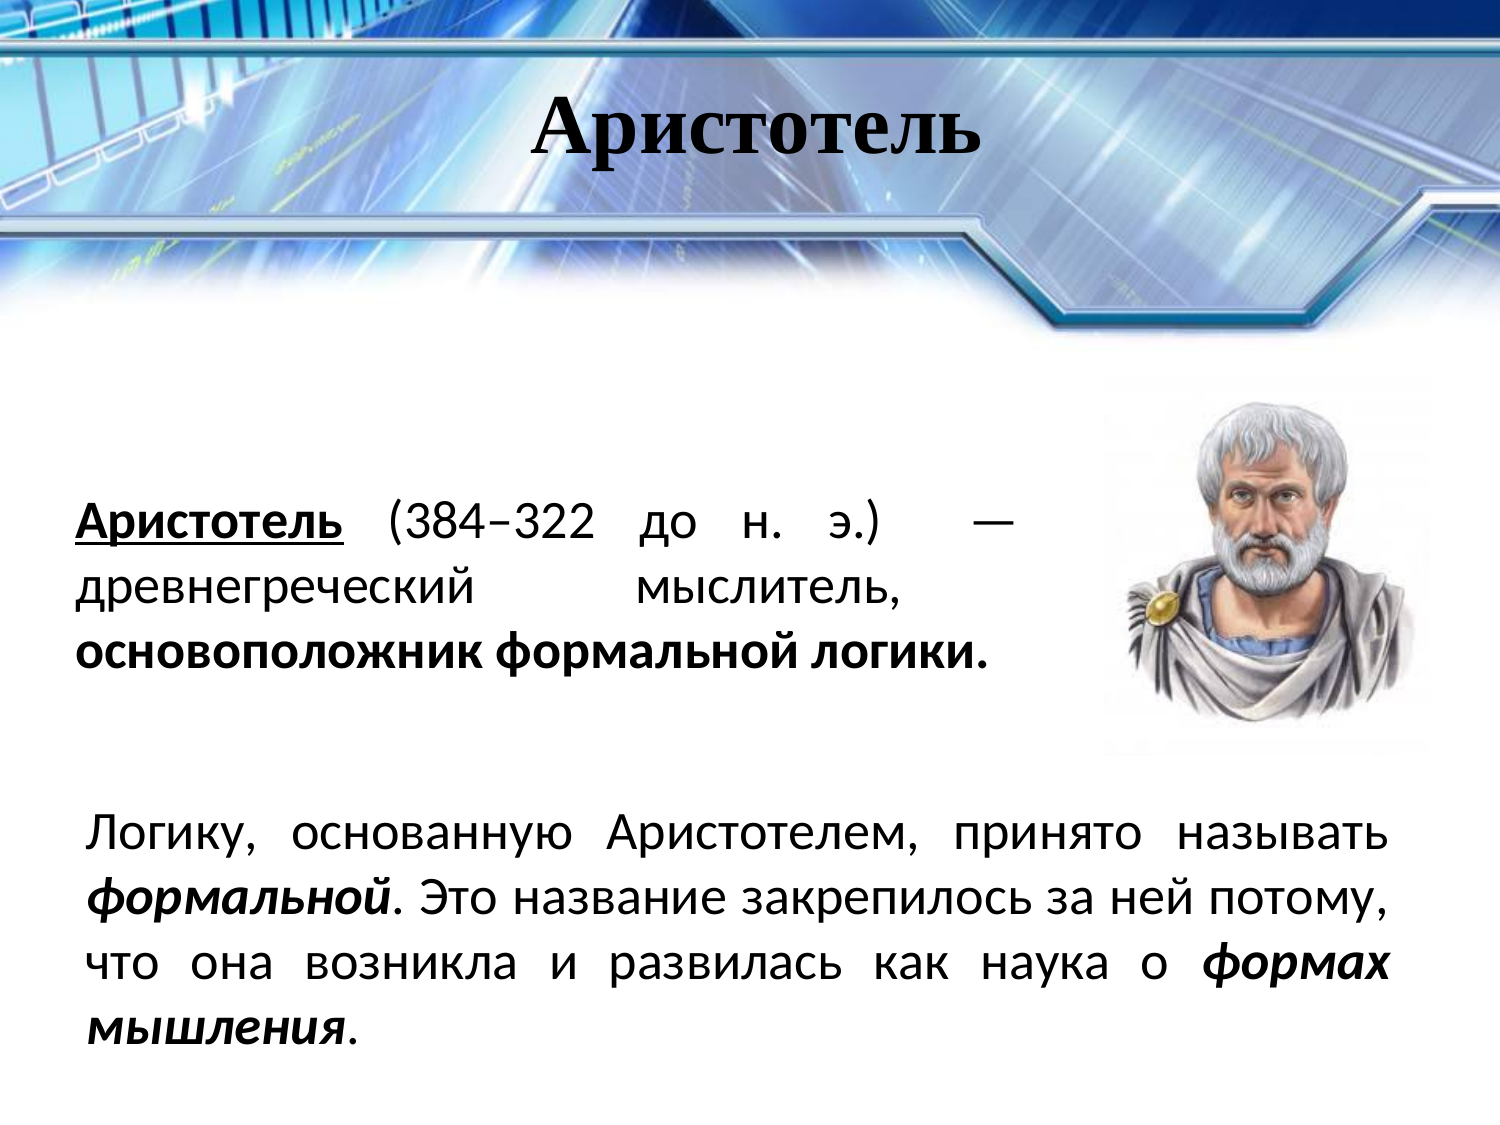

Аристотель
# Аристотель (384–322 до н. э.) — древнегреческий мыслитель, основоположник формальной логики.
Логику, основанную Аристотелем, принято называть формальной. Это название закрепилось за ней потому, что она возникла и развилась как наука о формах мышления.